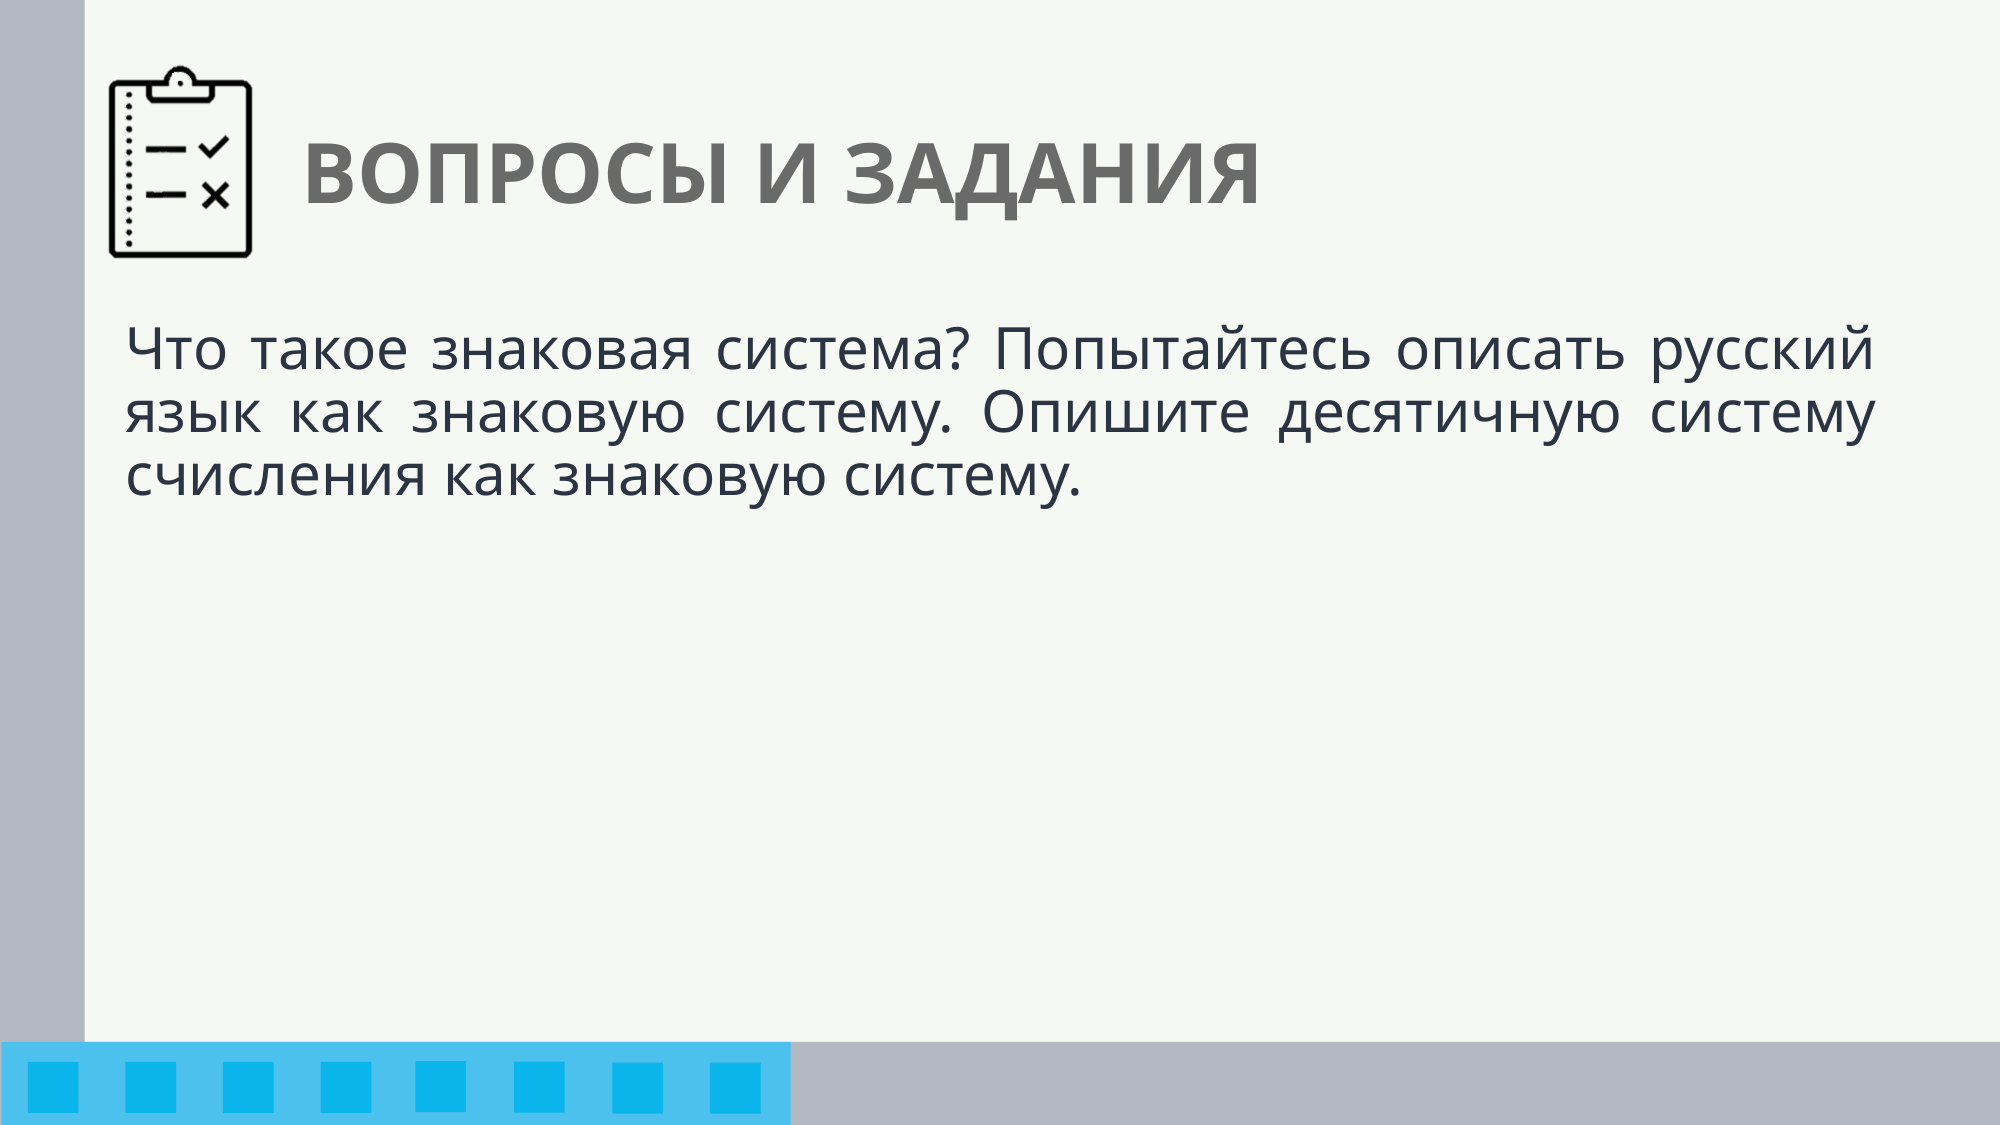

# ВОПРОСЫ И ЗАДАНИЯ
Что такое знаковая система? Попытайтесь описать русский язык как знаковую систему. Опишите десятичную систему счисления как знаковую систему.